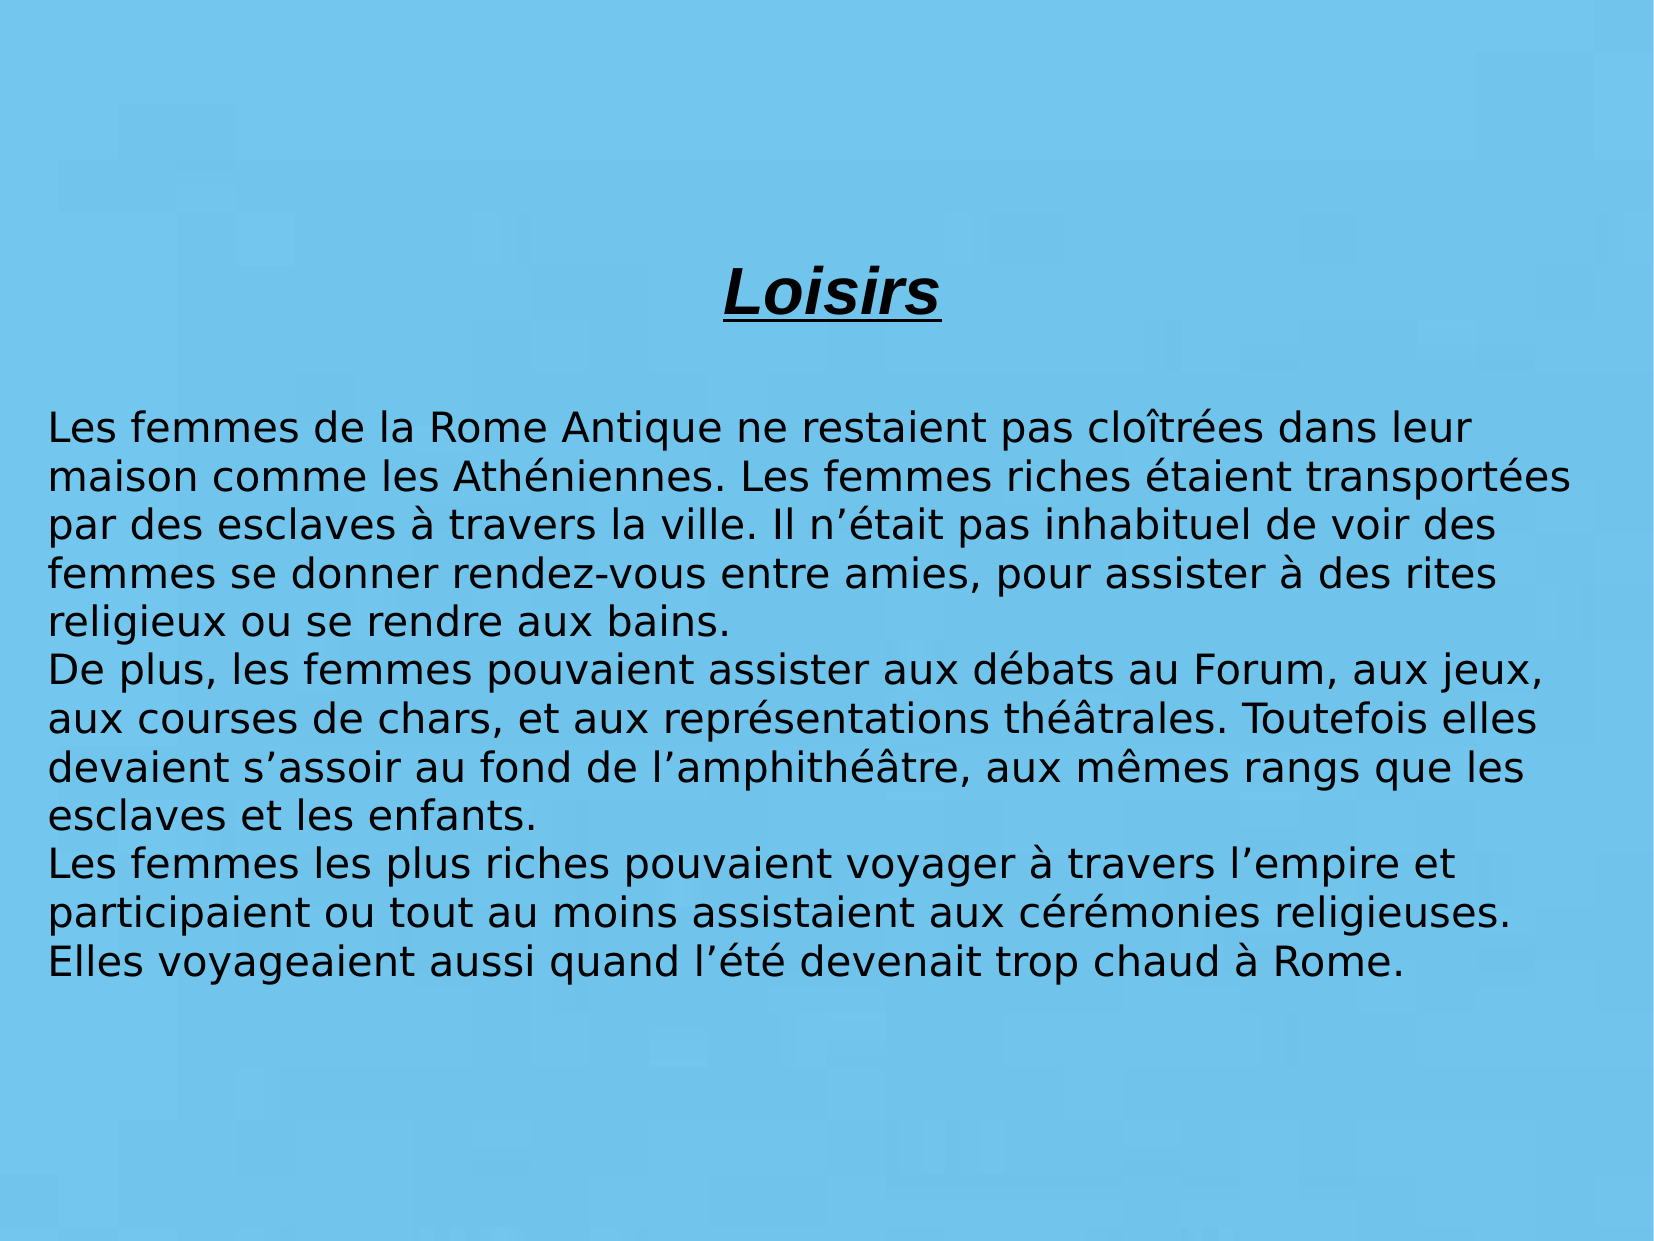

# Loisirs
Les femmes de la Rome Antique ne restaient pas cloîtrées dans leur maison comme les Athéniennes. Les femmes riches étaient transportées par des esclaves à travers la ville. Il n’était pas inhabituel de voir des femmes se donner rendez-vous entre amies, pour assister à des rites religieux ou se rendre aux bains.
De plus, les femmes pouvaient assister aux débats au Forum, aux jeux, aux courses de chars, et aux représentations théâtrales. Toutefois elles devaient s’assoir au fond de l’amphithéâtre, aux mêmes rangs que les esclaves et les enfants.
Les femmes les plus riches pouvaient voyager à travers l’empire et participaient ou tout au moins assistaient aux cérémonies religieuses. Elles voyageaient aussi quand l’été devenait trop chaud à Rome.